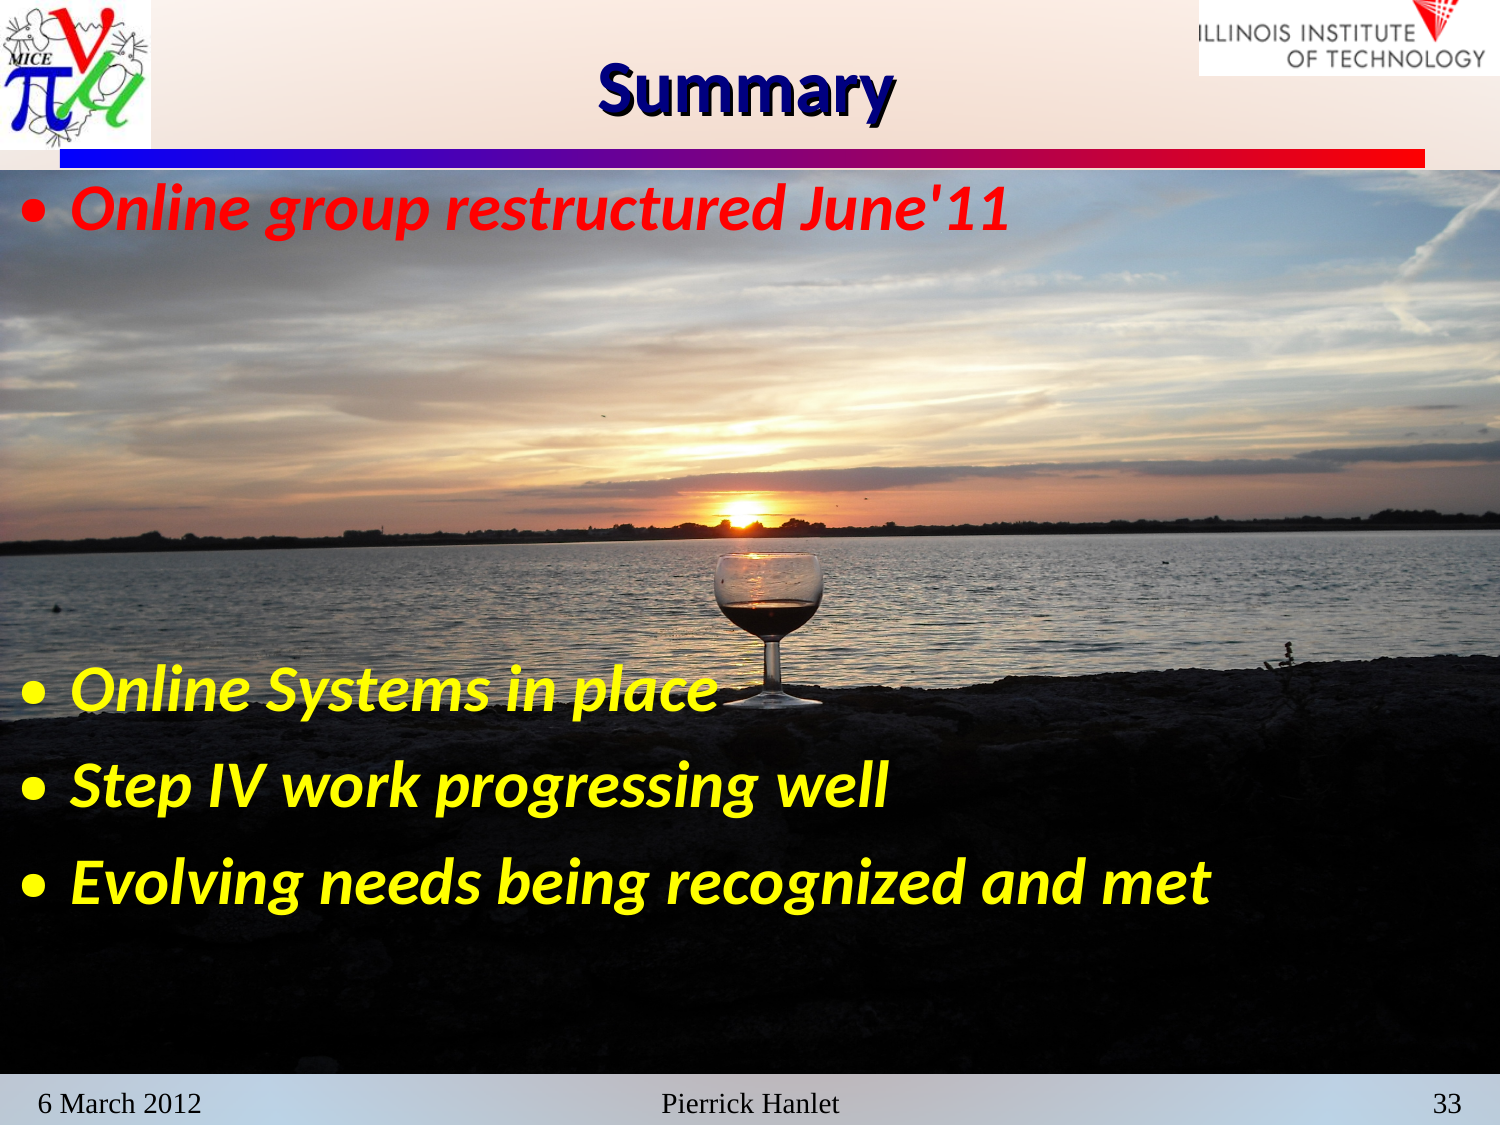

# Summary
Online group restructured June'11
Online Systems in place
Step IV work progressing well
Evolving needs being recognized and met
33